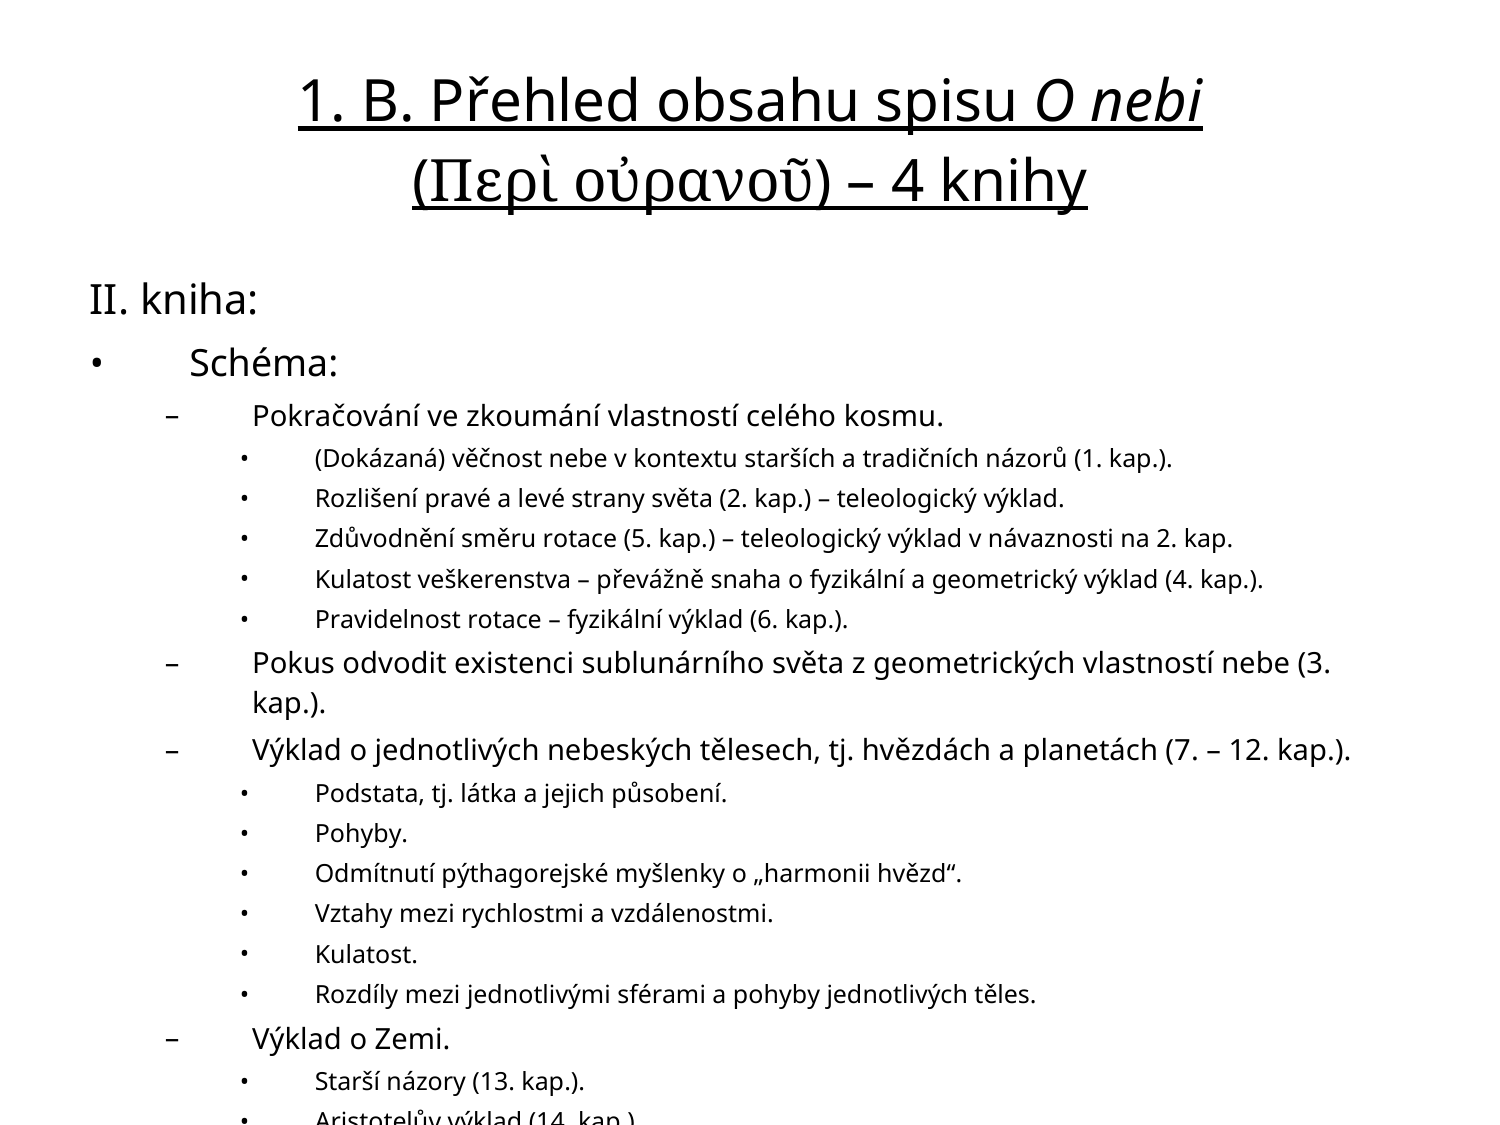

# 1. B. Přehled obsahu spisu O nebi (Περὶ οὐρανοῦ) – 4 knihy
II. kniha:
Schéma:
Pokračování ve zkoumání vlastností celého kosmu.
(Dokázaná) věčnost nebe v kontextu starších a tradičních názorů (1. kap.).
Rozlišení pravé a levé strany světa (2. kap.) – teleologický výklad.
Zdůvodnění směru rotace (5. kap.) – teleologický výklad v návaznosti na 2. kap.
Kulatost veškerenstva – převážně snaha o fyzikální a geometrický výklad (4. kap.).
Pravidelnost rotace – fyzikální výklad (6. kap.).
Pokus odvodit existenci sublunárního světa z geometrických vlastností nebe (3. kap.).
Výklad o jednotlivých nebeských tělesech, tj. hvězdách a planetách (7. – 12. kap.).
Podstata, tj. látka a jejich působení.
Pohyby.
Odmítnutí pýthagorejské myšlenky o „harmonii hvězd“.
Vztahy mezi rychlostmi a vzdálenostmi.
Kulatost.
Rozdíly mezi jednotlivými sférami a pohyby jednotlivých těles.
Výklad o Zemi.
Starší názory (13. kap.).
Aristotelův výklad (14. kap.).